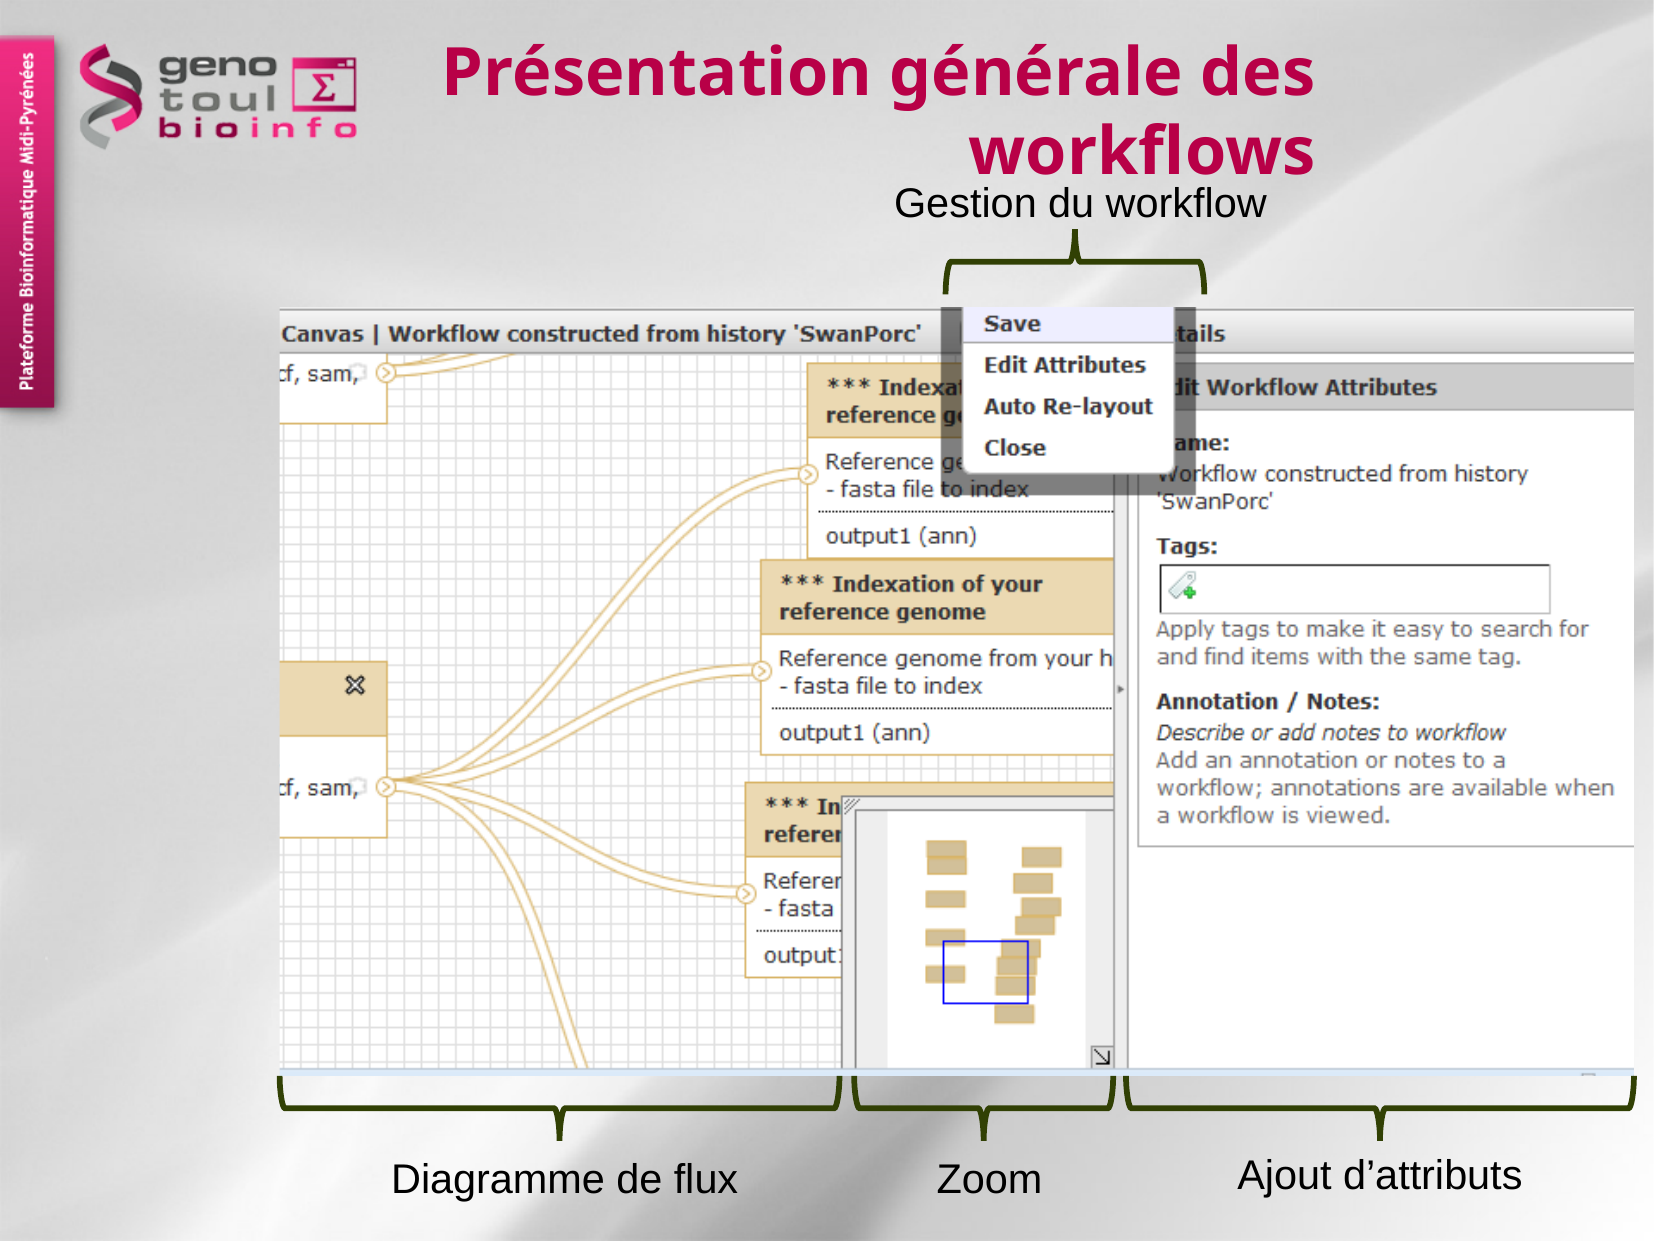

Présentation générale des workflows
Gestion du workflow
Ajout d’attributs
Diagramme de flux
Zoom